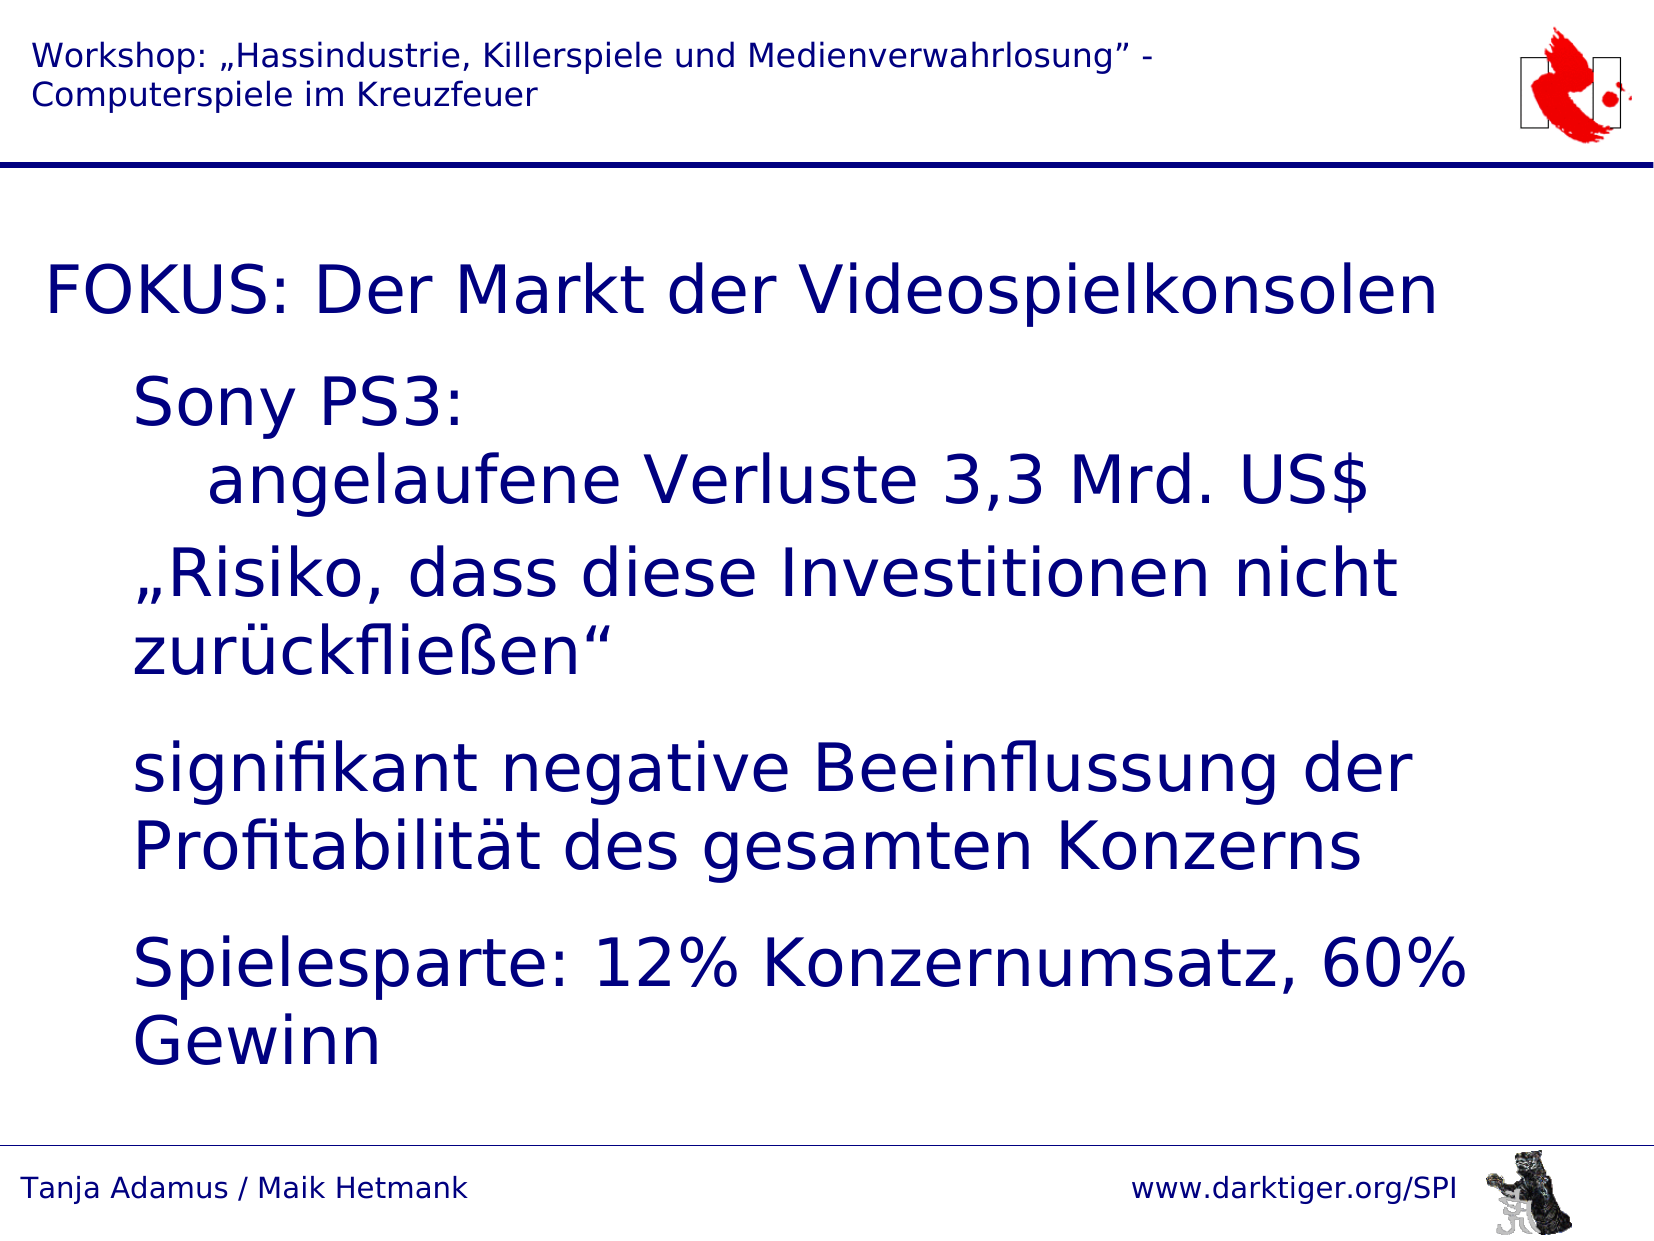

Workshop: „Hassindustrie, Killerspiele und Medienverwahrlosung” - Computerspiele im Kreuzfeuer
FOKUS: Der Markt der Videospielkonsolen
Sony PS3:
	angelaufene Verluste 3,3 Mrd. US$
„Risiko, dass diese Investitionen nicht zurückfließen“
signifikant negative Beeinflussung der Profitabilität des gesamten Konzerns
Spielesparte: 12% Konzernumsatz, 60% Gewinn